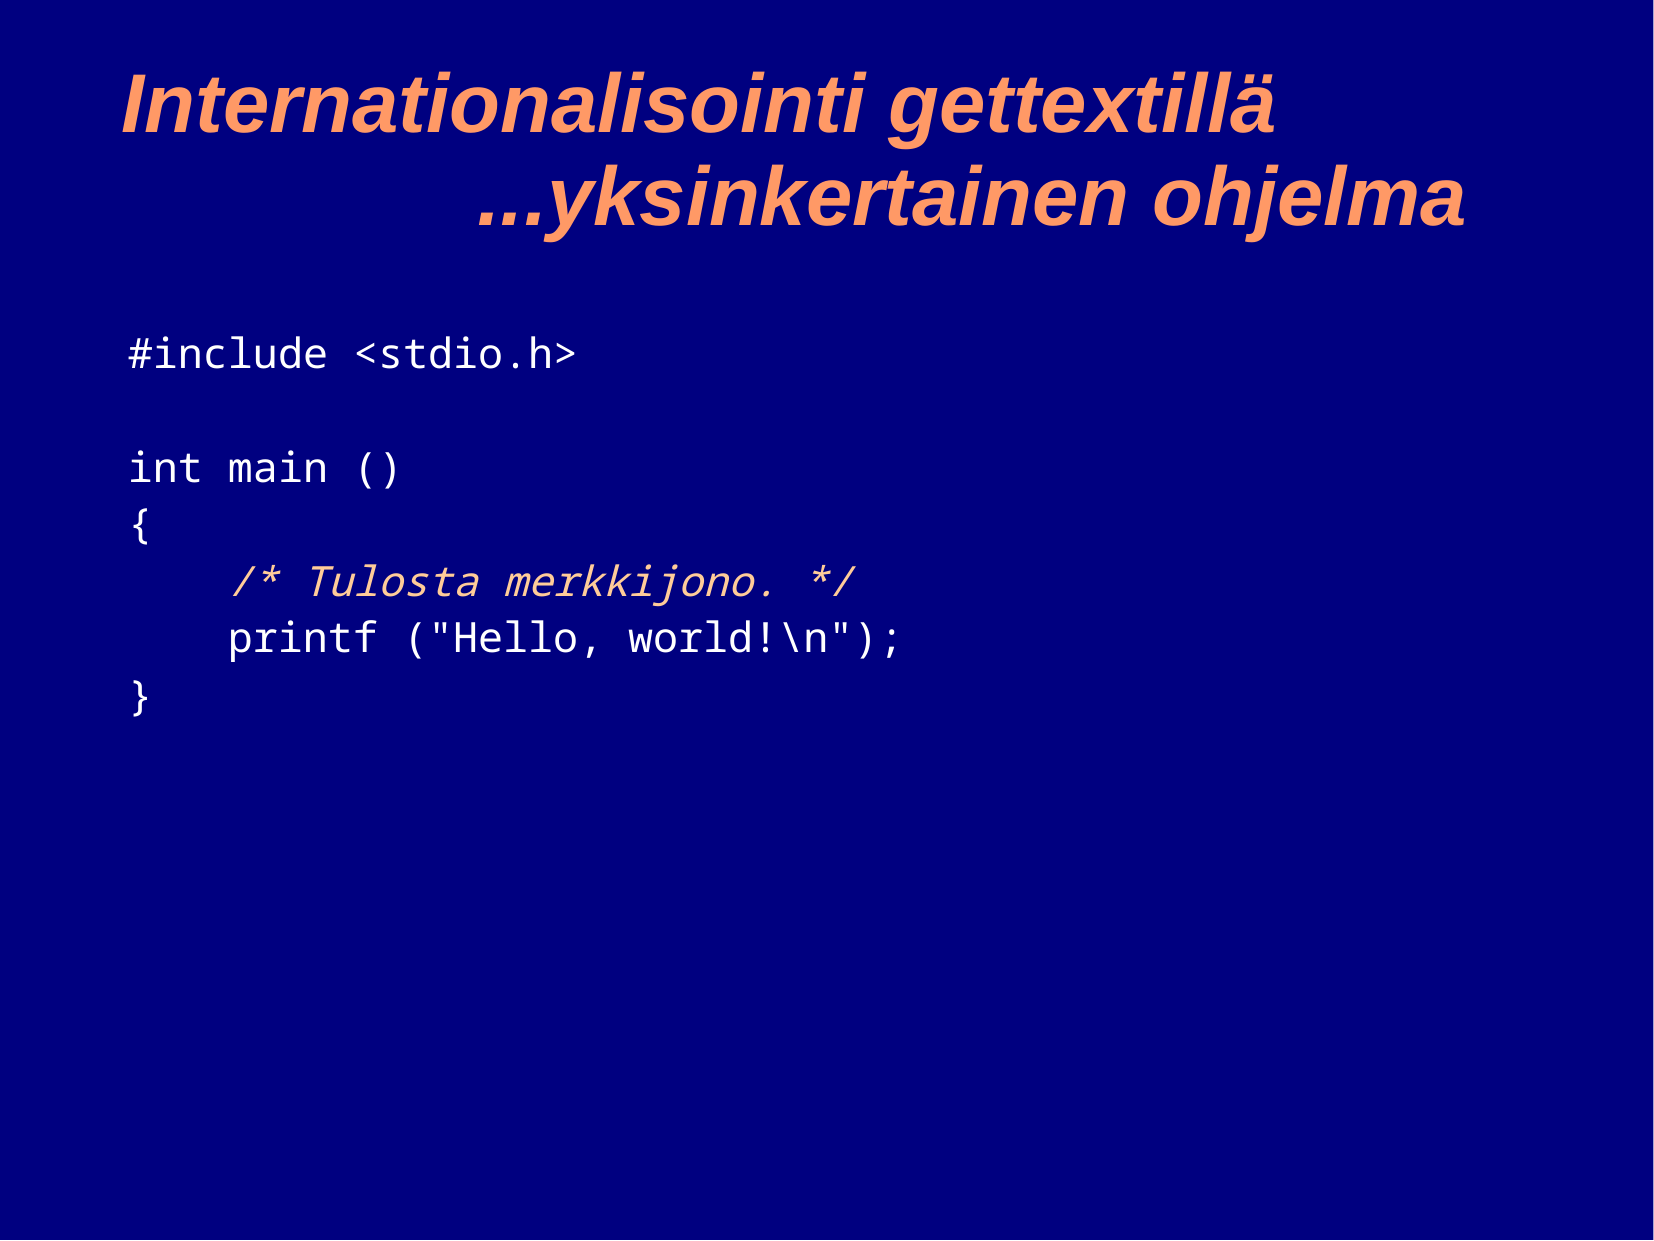

# Internationalisointi gettextillä ...yksinkertainen ohjelma
#include <stdio.h>
int main ()
{
 /* Tulosta merkkijono. */
 printf ("Hello, world!\n");
}